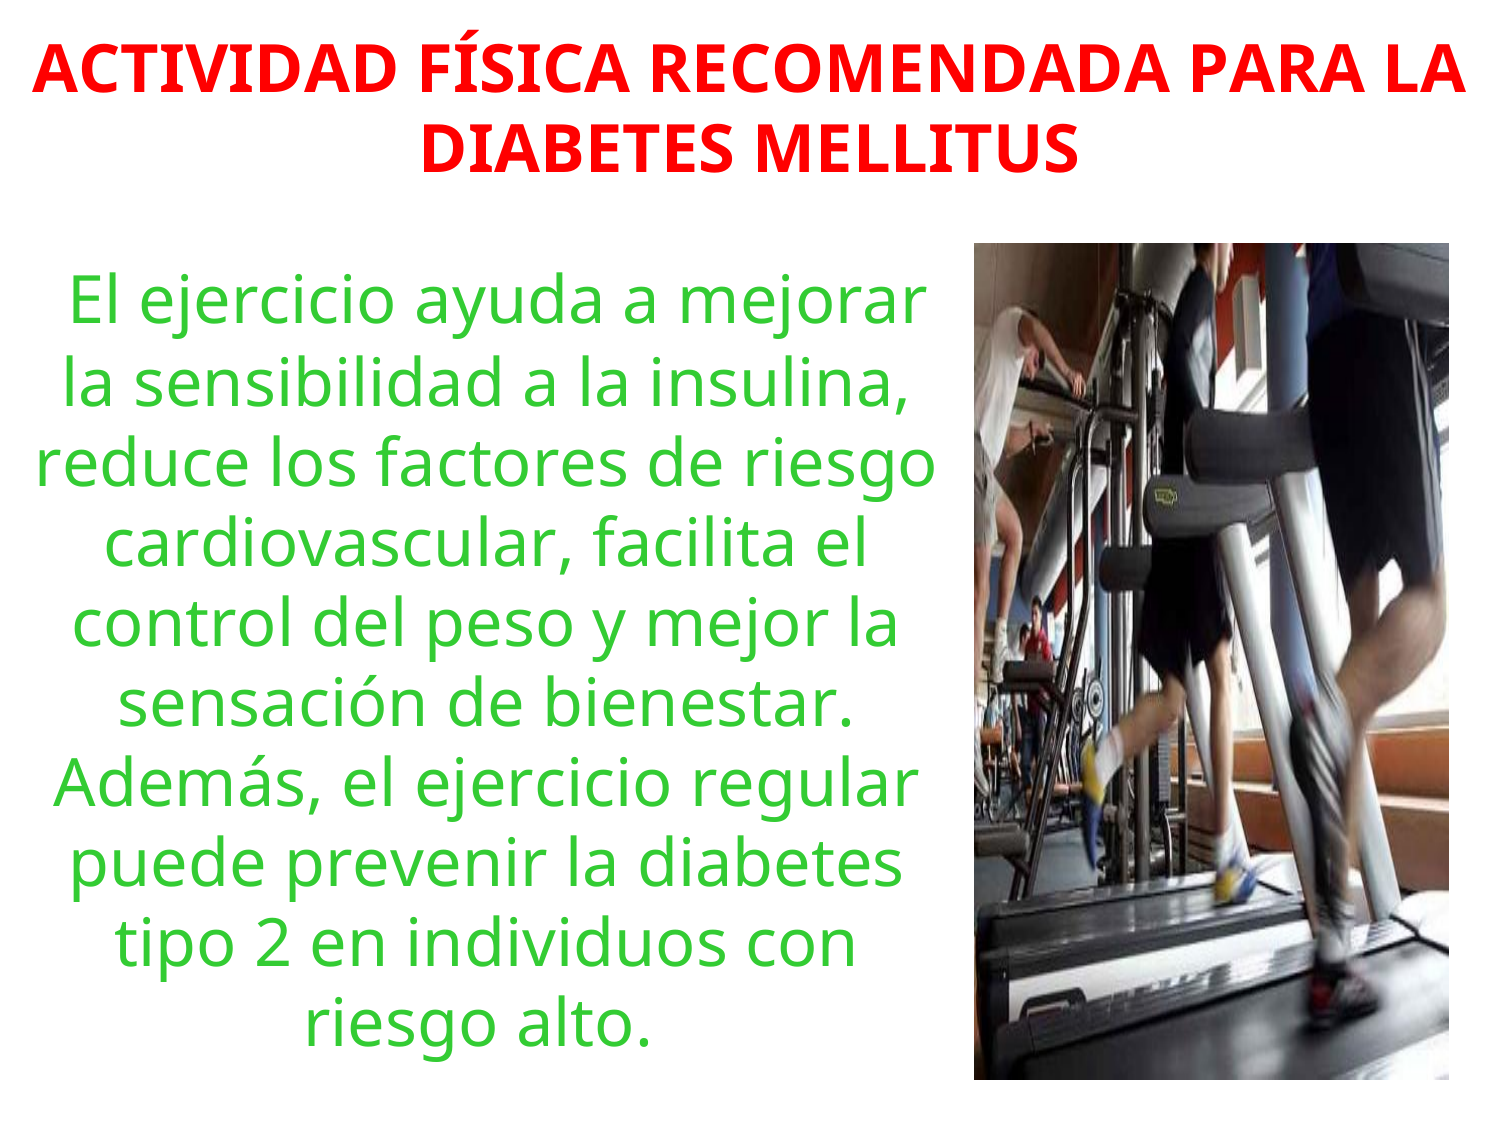

ACTIVIDAD FÍSICA RECOMENDADA PARA LA DIABETES MELLITUS
# El ejercicio ayuda a mejorar la sensibilidad a la insulina, reduce los factores de riesgo cardiovascular, facilita el control del peso y mejor la sensación de bienestar. Además, el ejercicio regular puede prevenir la diabetes tipo 2 en individuos con riesgo alto.